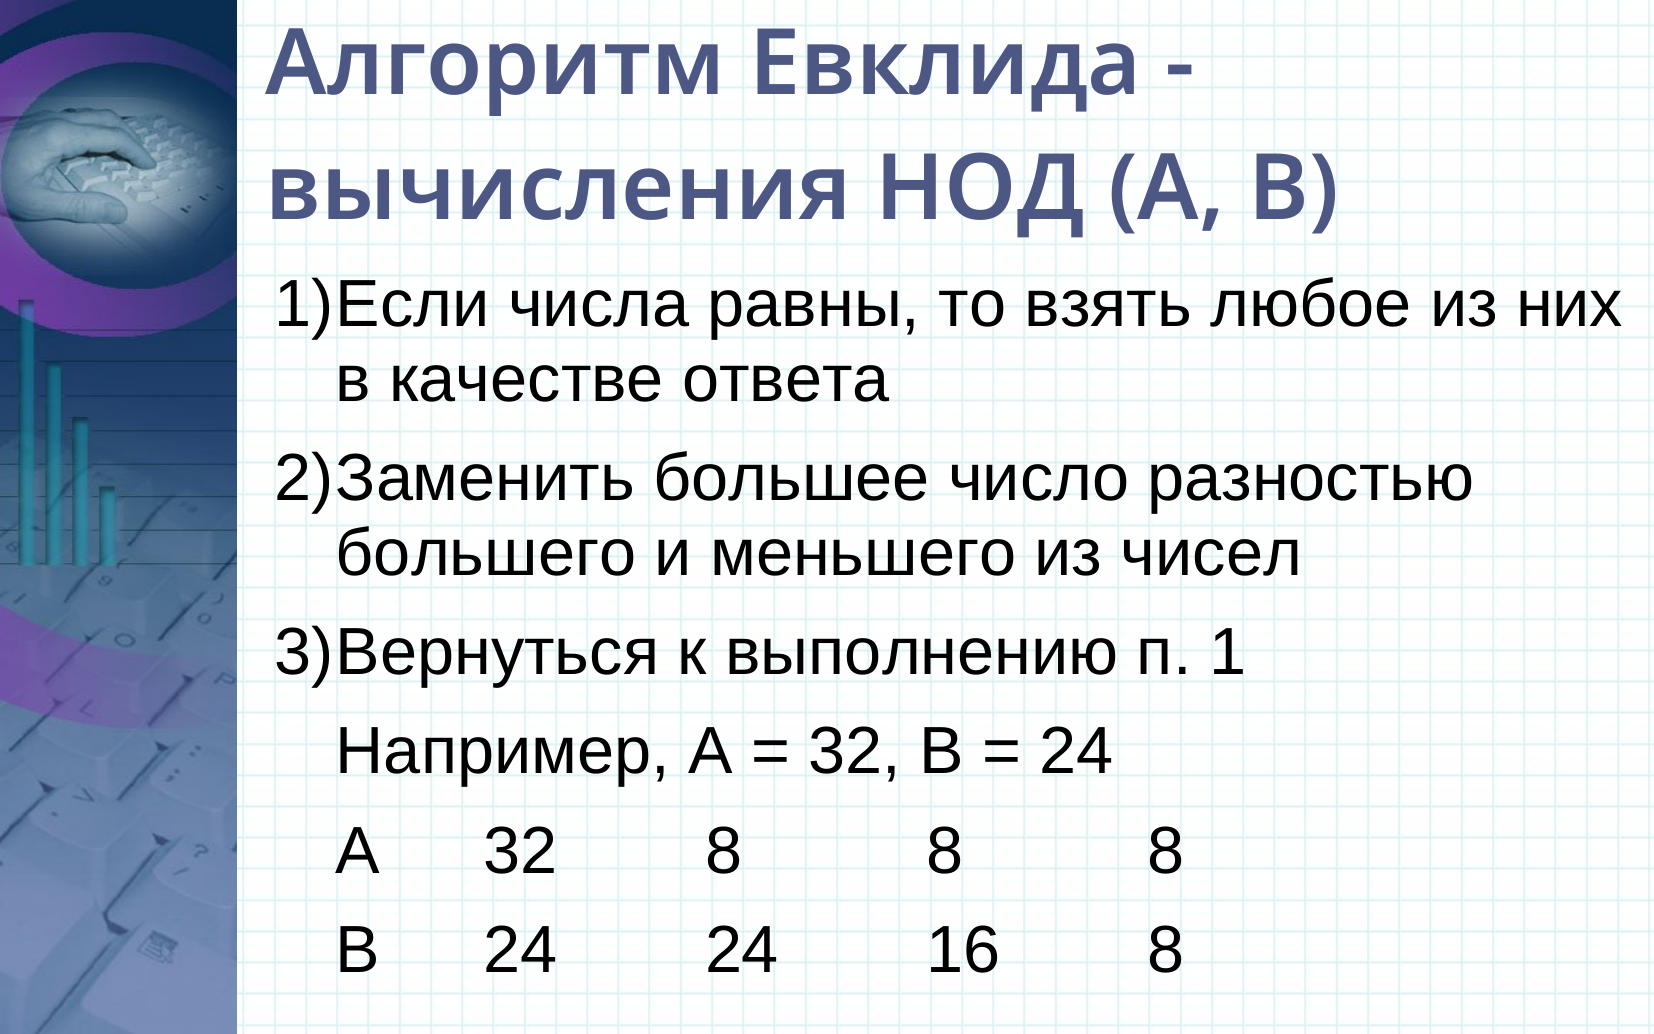

# Алгоритм Евклида - вычисления НОД (А, В)
Если числа равны, то взять любое из них в качестве ответа
Заменить большее число разностью большего и меньшего из чисел
Вернуться к выполнению п. 1
Например, А = 32, В = 24
А		32		8			8			8
В		24		24		16		8